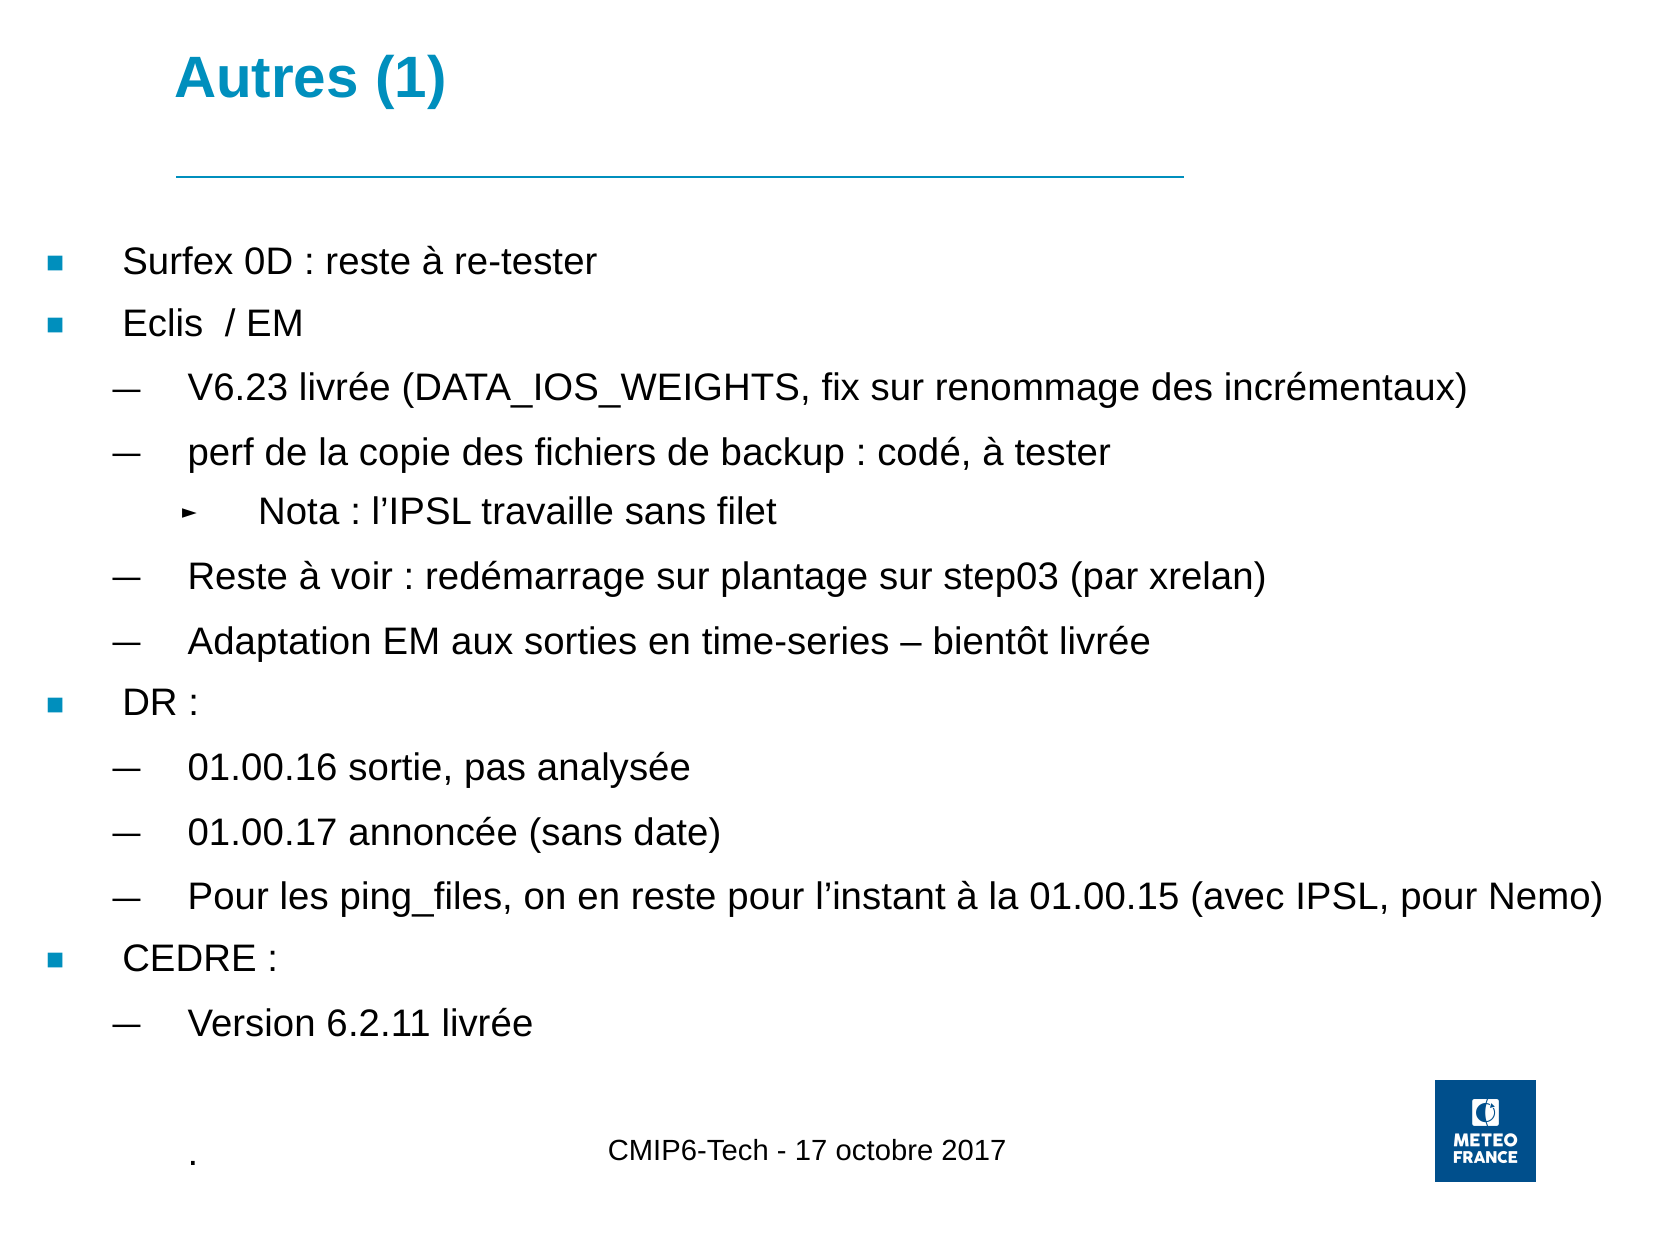

# Autres (1)
Surfex 0D : reste à re-tester
Eclis  / EM
V6.23 livrée (DATA_IOS_WEIGHTS, fix sur renommage des incrémentaux)
perf de la copie des fichiers de backup : codé, à tester
Nota : l’IPSL travaille sans filet
Reste à voir : redémarrage sur plantage sur step03 (par xrelan)
Adaptation EM aux sorties en time-series – bientôt livrée
DR :
01.00.16 sortie, pas analysée
01.00.17 annoncée (sans date)
Pour les ping_files, on en reste pour l’instant à la 01.00.15 (avec IPSL, pour Nemo)
CEDRE :
Version 6.2.11 livrée
.
CMIP6-Tech - 17 octobre 2017